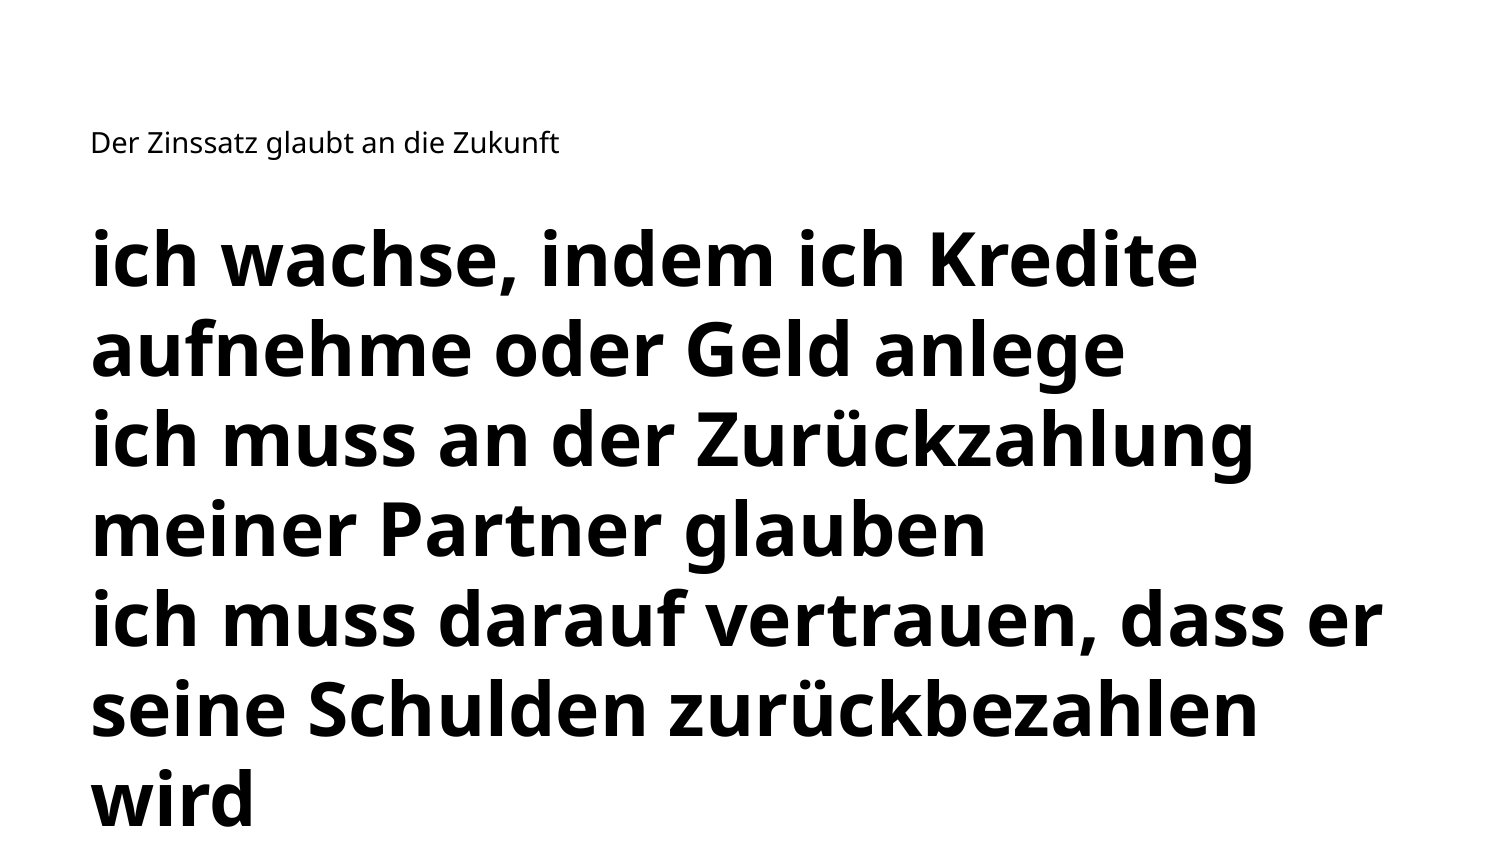

# Der Zinssatz glaubt an die Zukunft
ich wachse, indem ich Kredite aufnehme oder Geld anlege
ich muss an der Zurückzahlung meiner Partner glauben
ich muss darauf vertrauen, dass er seine Schulden zurückbezahlen wird